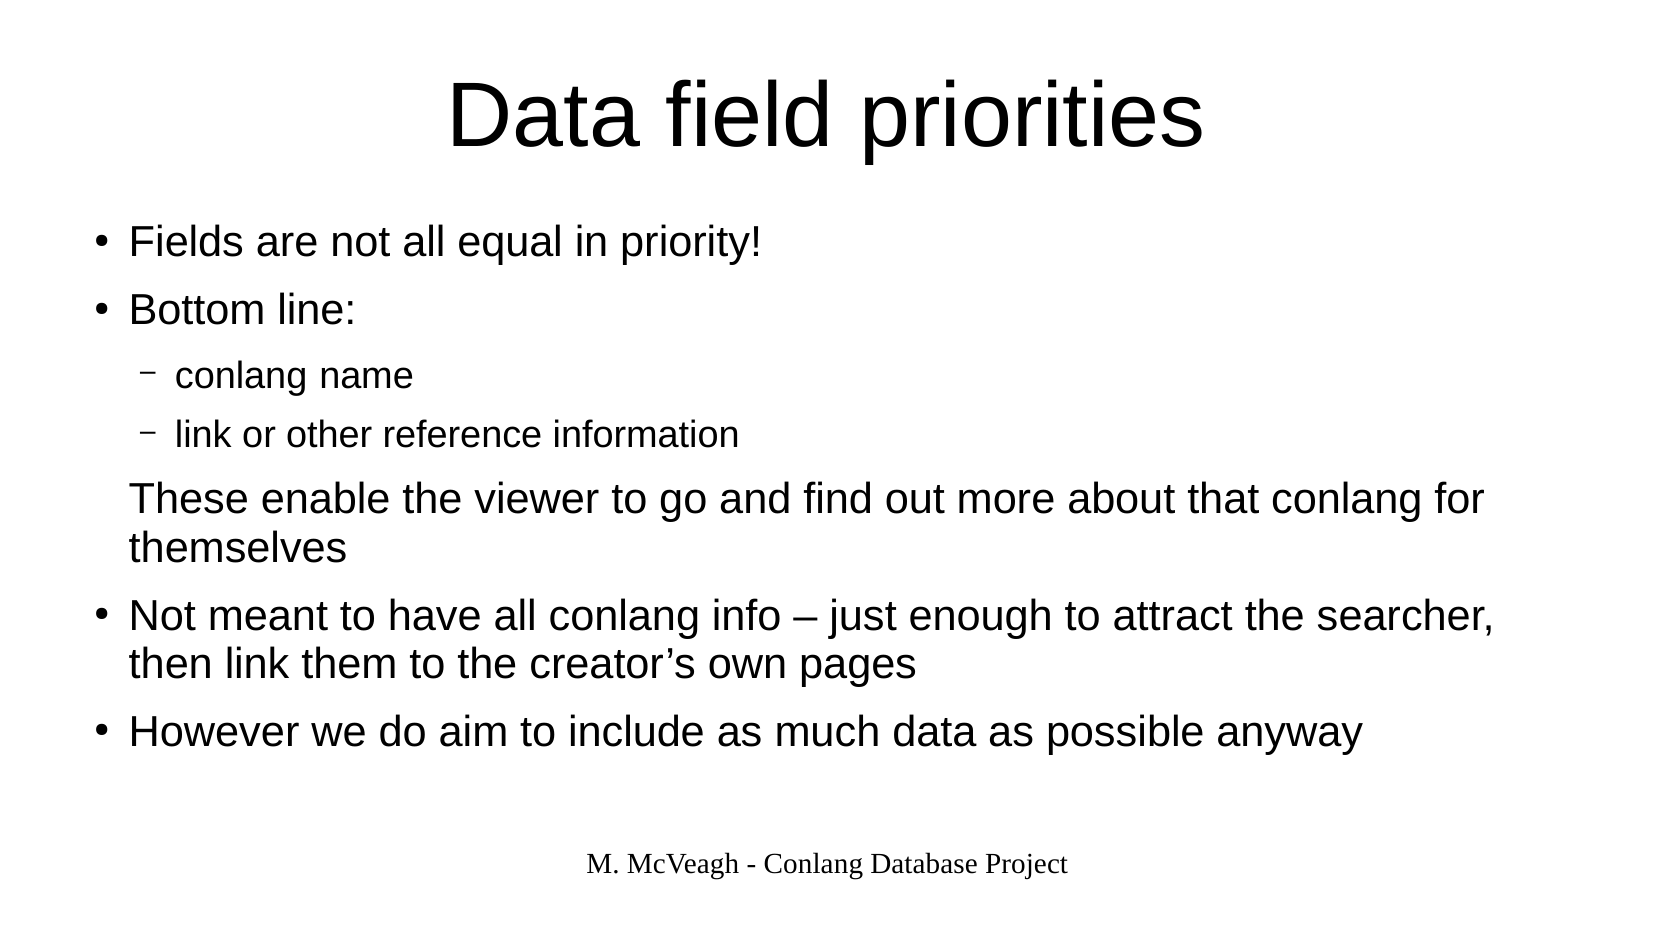

# Data field priorities
Fields are not all equal in priority!
Bottom line:
conlang name
link or other reference information
These enable the viewer to go and find out more about that conlang for themselves
Not meant to have all conlang info – just enough to attract the searcher, then link them to the creator’s own pages
However we do aim to include as much data as possible anyway
M. McVeagh - Conlang Database Project